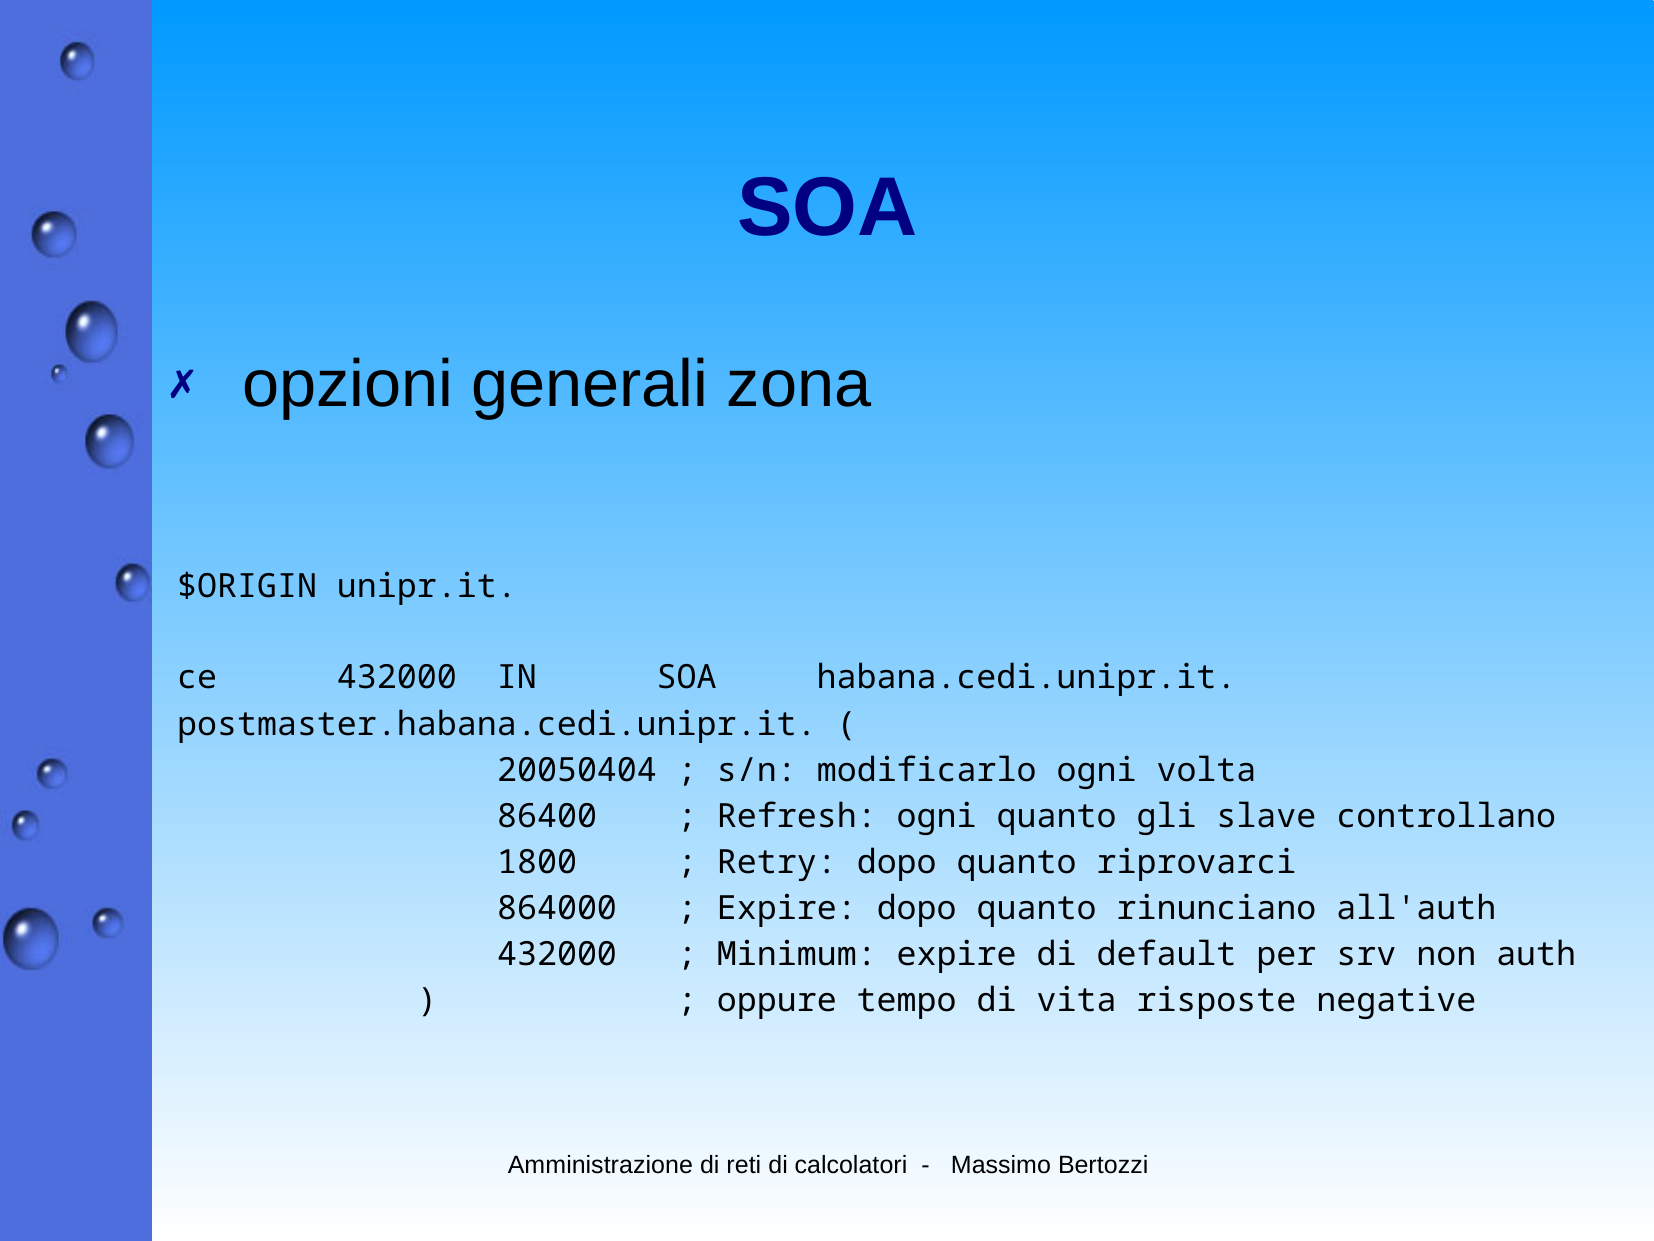

# SOA
opzioni generali zona
$ORIGIN unipr.it.
ce 432000 IN SOA habana.cedi.unipr.it. postmaster.habana.cedi.unipr.it. (
 20050404 ; s/n: modificarlo ogni volta
 86400 ; Refresh: ogni quanto gli slave controllano
 1800 ; Retry: dopo quanto riprovarci
 864000 ; Expire: dopo quanto rinunciano all'auth
 432000 ; Minimum: expire di default per srv non auth
 ) ; oppure tempo di vita risposte negative